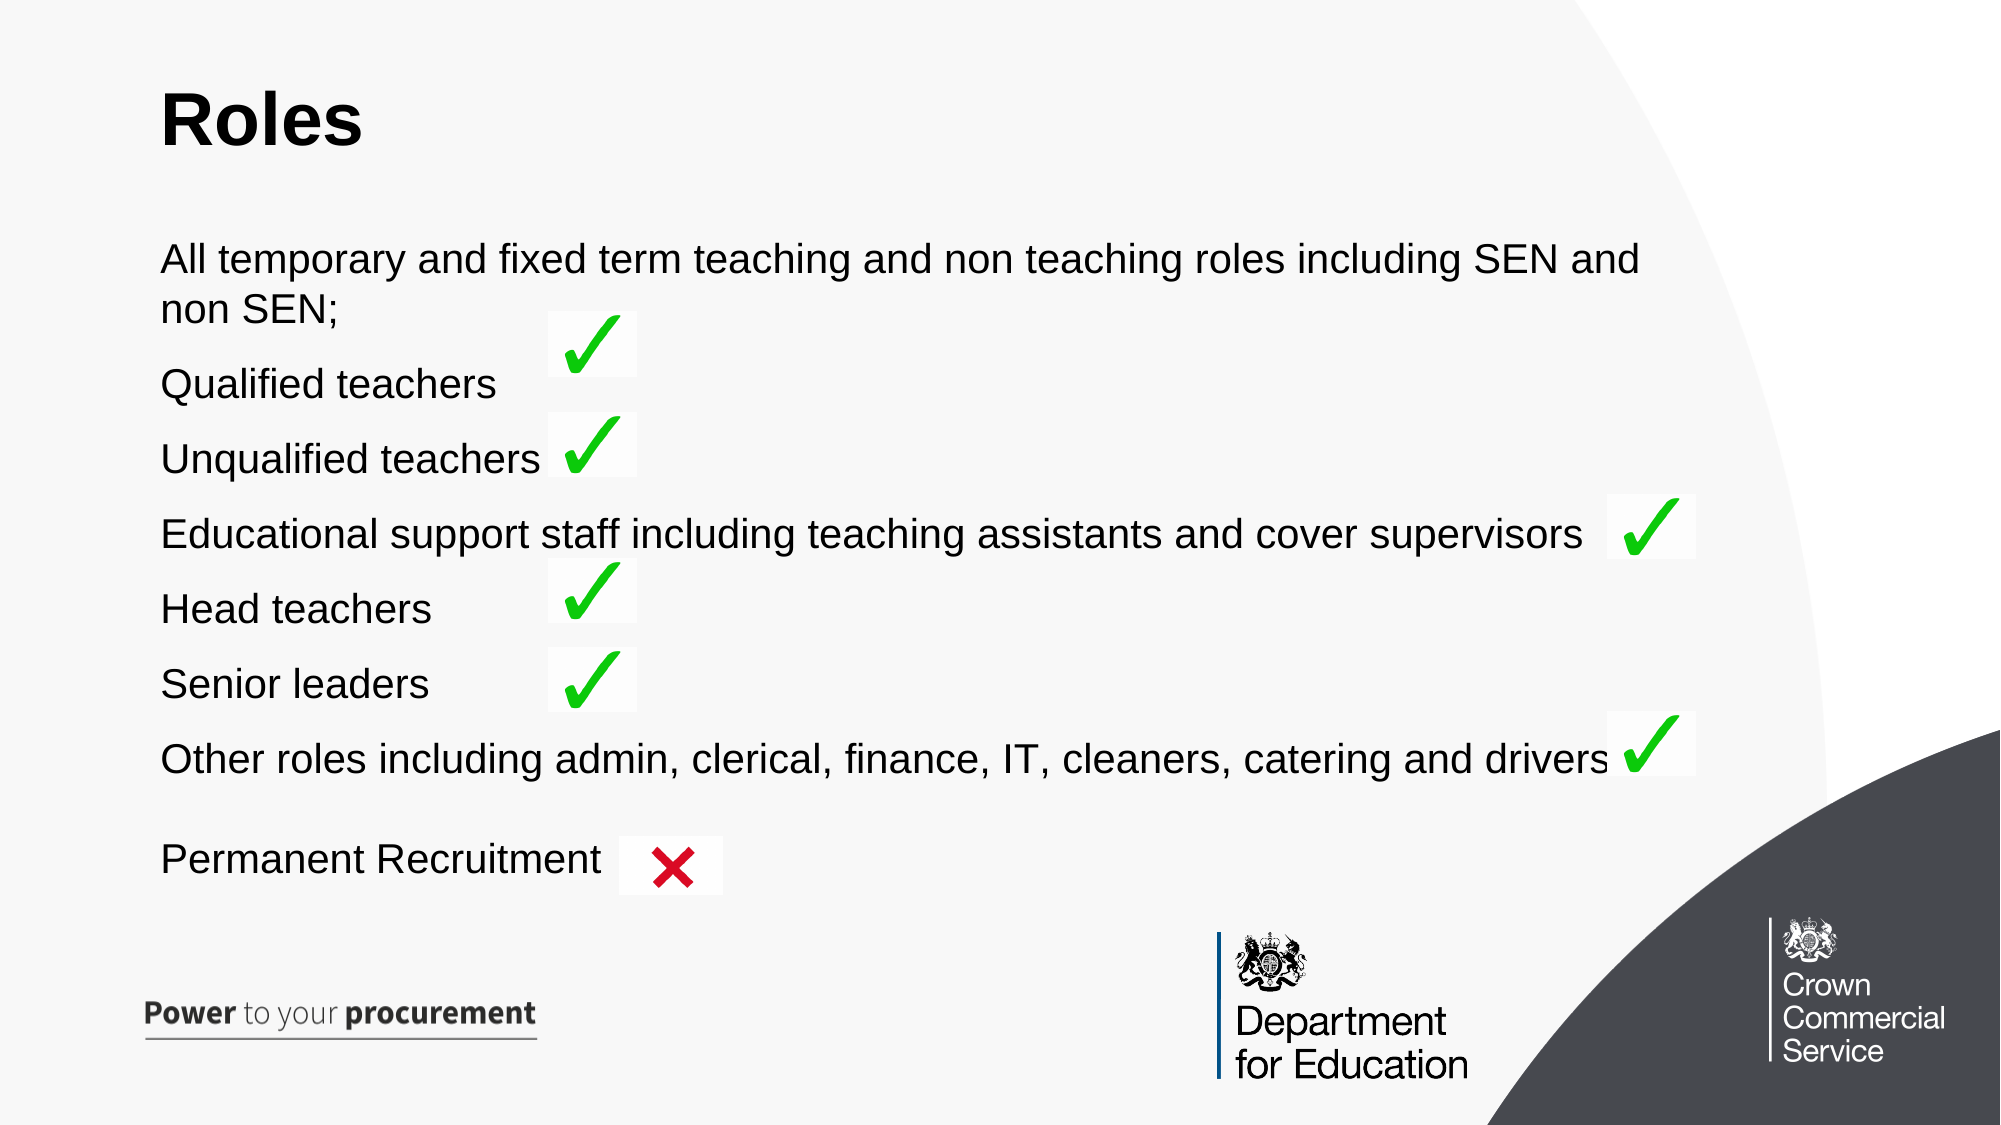

Roles
All temporary and fixed term teaching and non teaching roles including SEN and non SEN;
Qualified teachers
Unqualified teachers
Educational support staff including teaching assistants and cover supervisors
Head teachers
Senior leaders
Other roles including admin, clerical, finance, IT, cleaners, catering and drivers
Permanent Recruitment